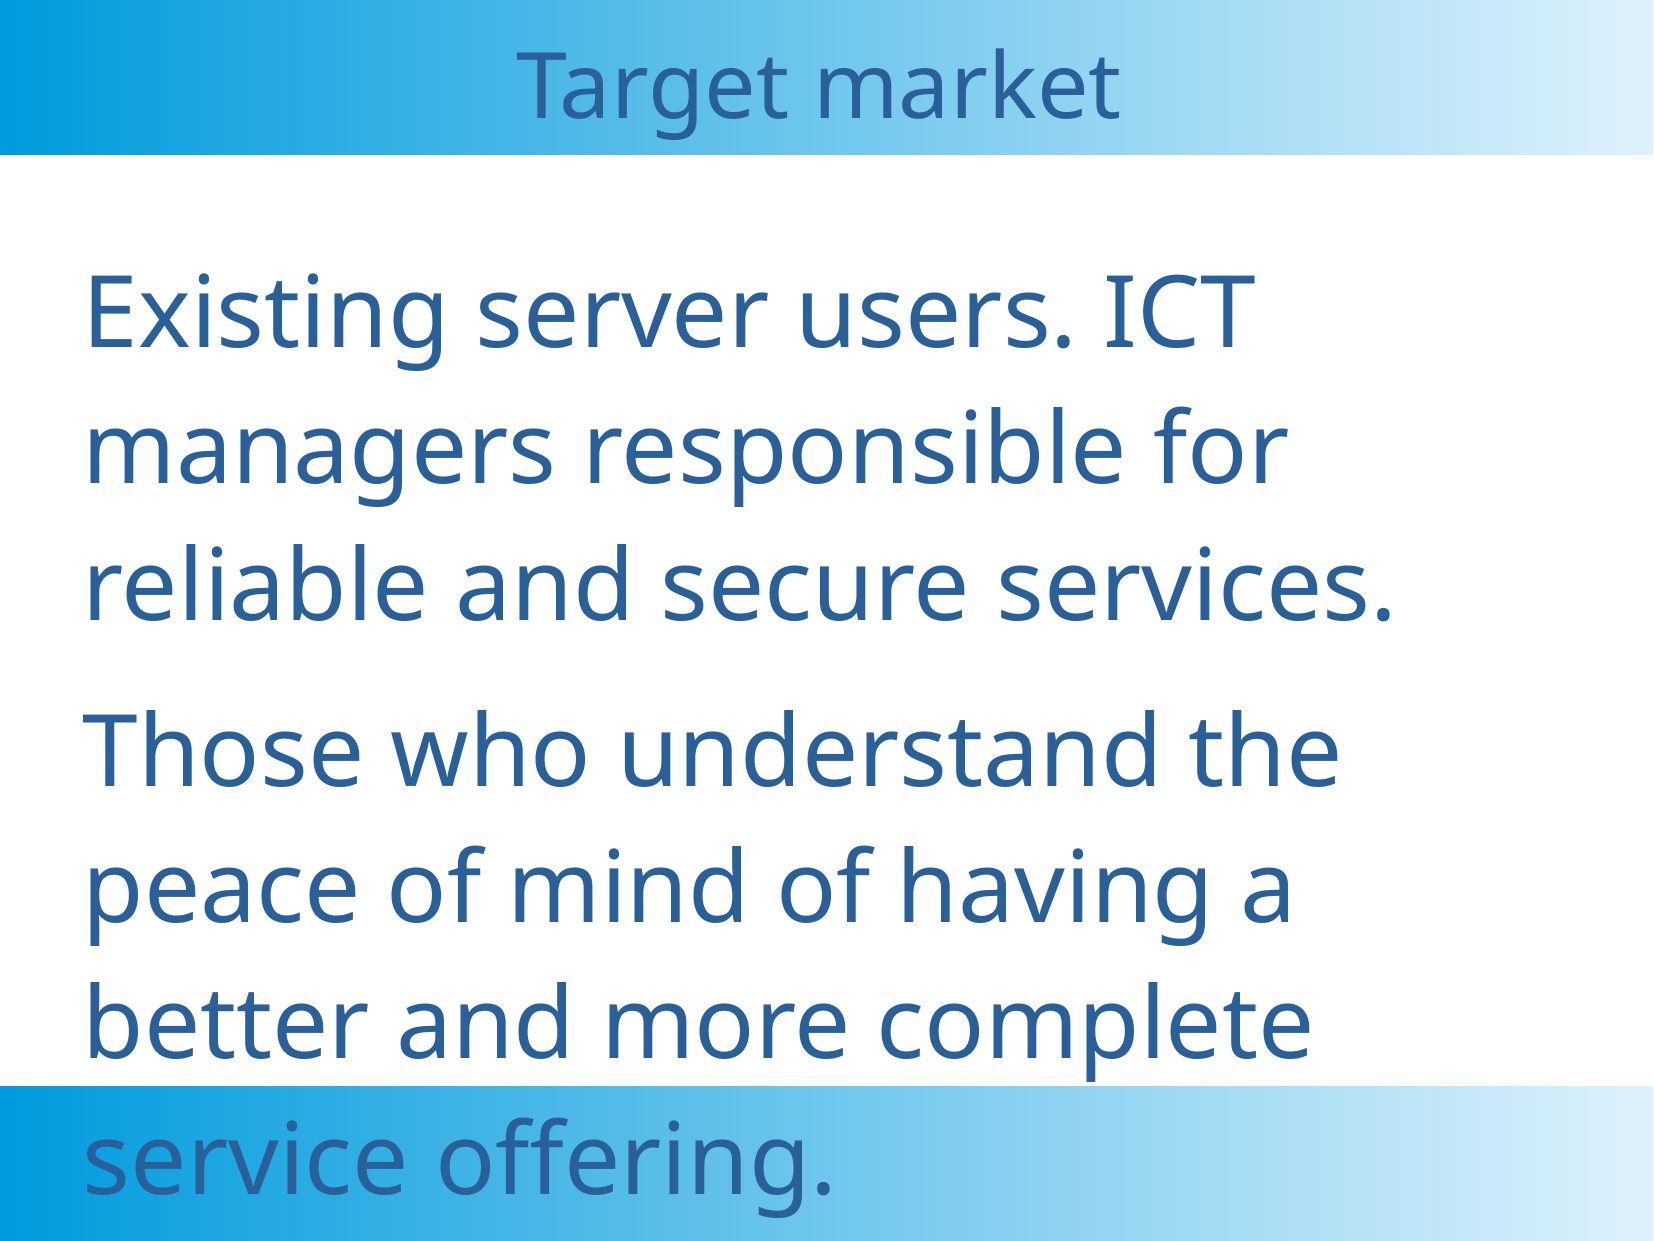

# Target market
Existing server users. ICT managers responsible for reliable and secure services.
Those who understand the peace of mind of having a better and more complete service offering.